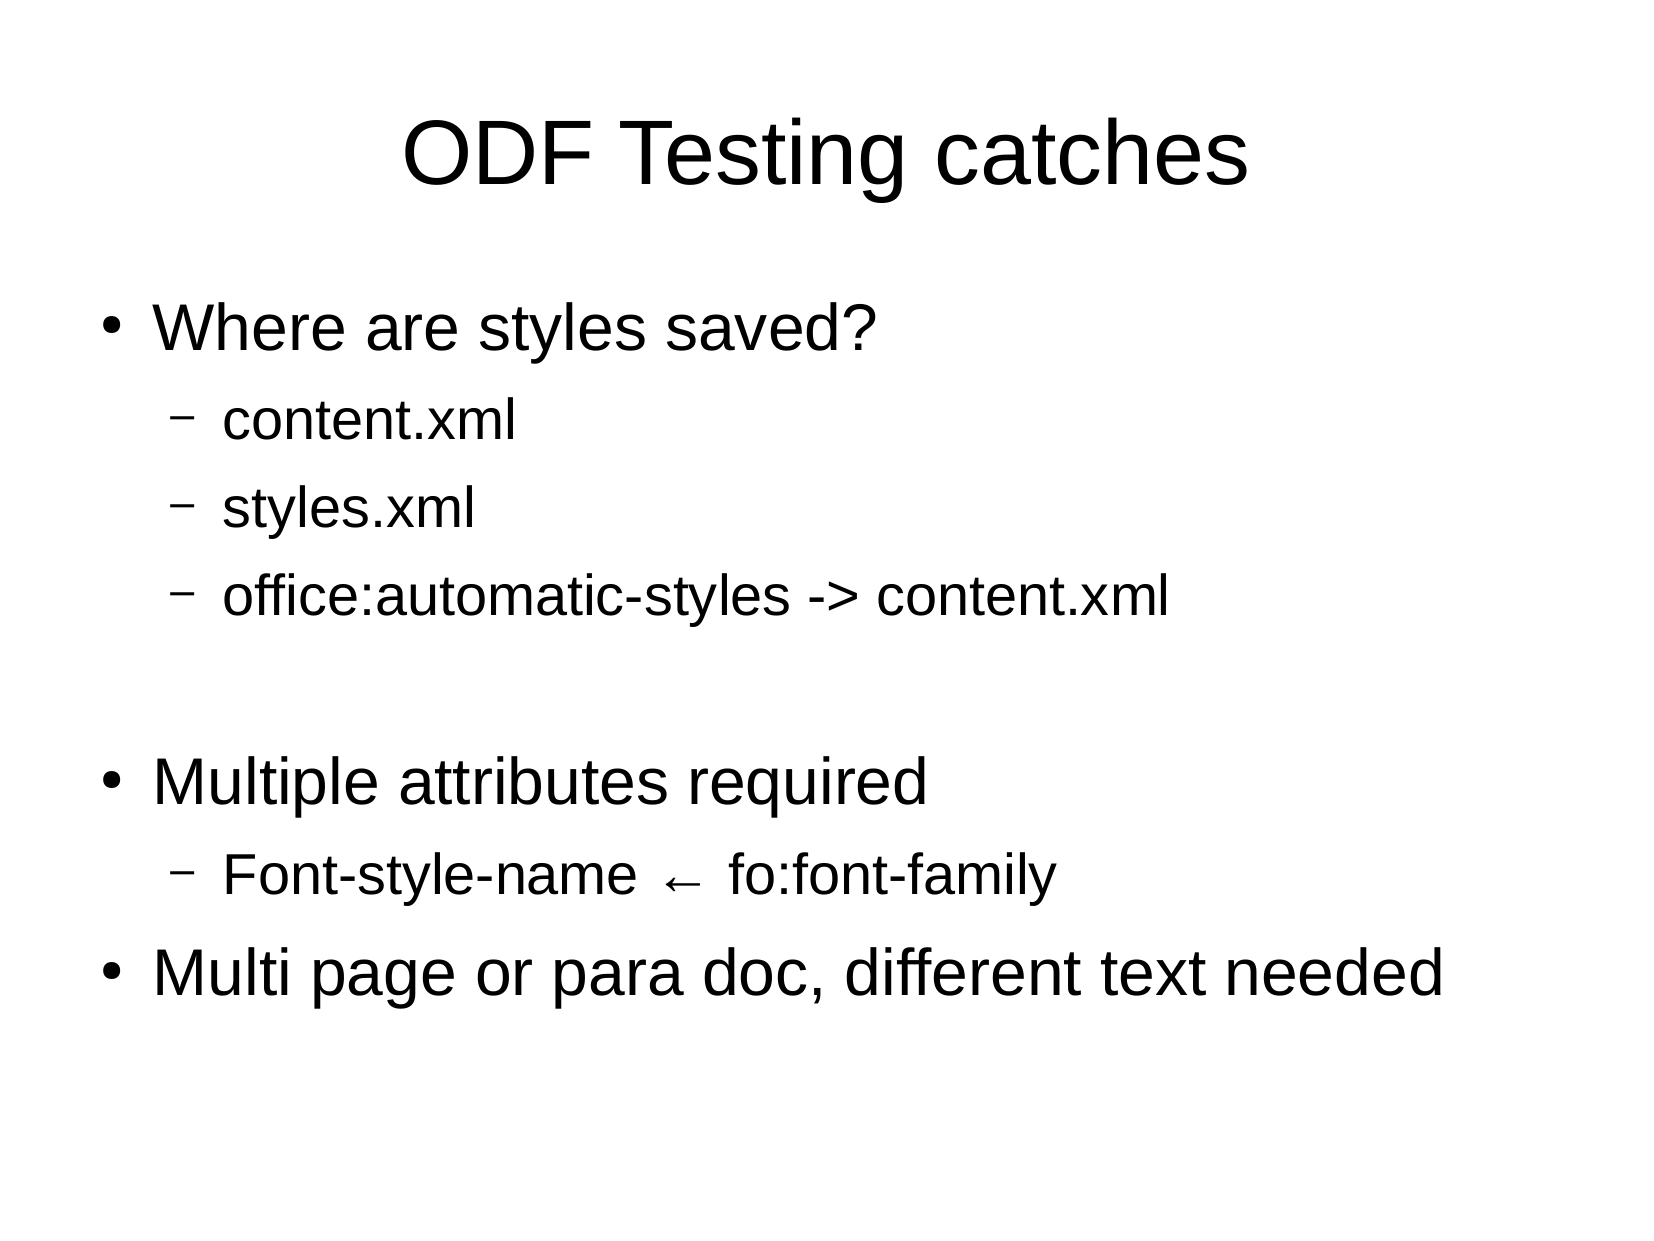

# ODF Testing catches
Where are styles saved?
content.xml
styles.xml
office:automatic-styles -> content.xml
Multiple attributes required
Font-style-name ← fo:font-family
Multi page or para doc, different text needed